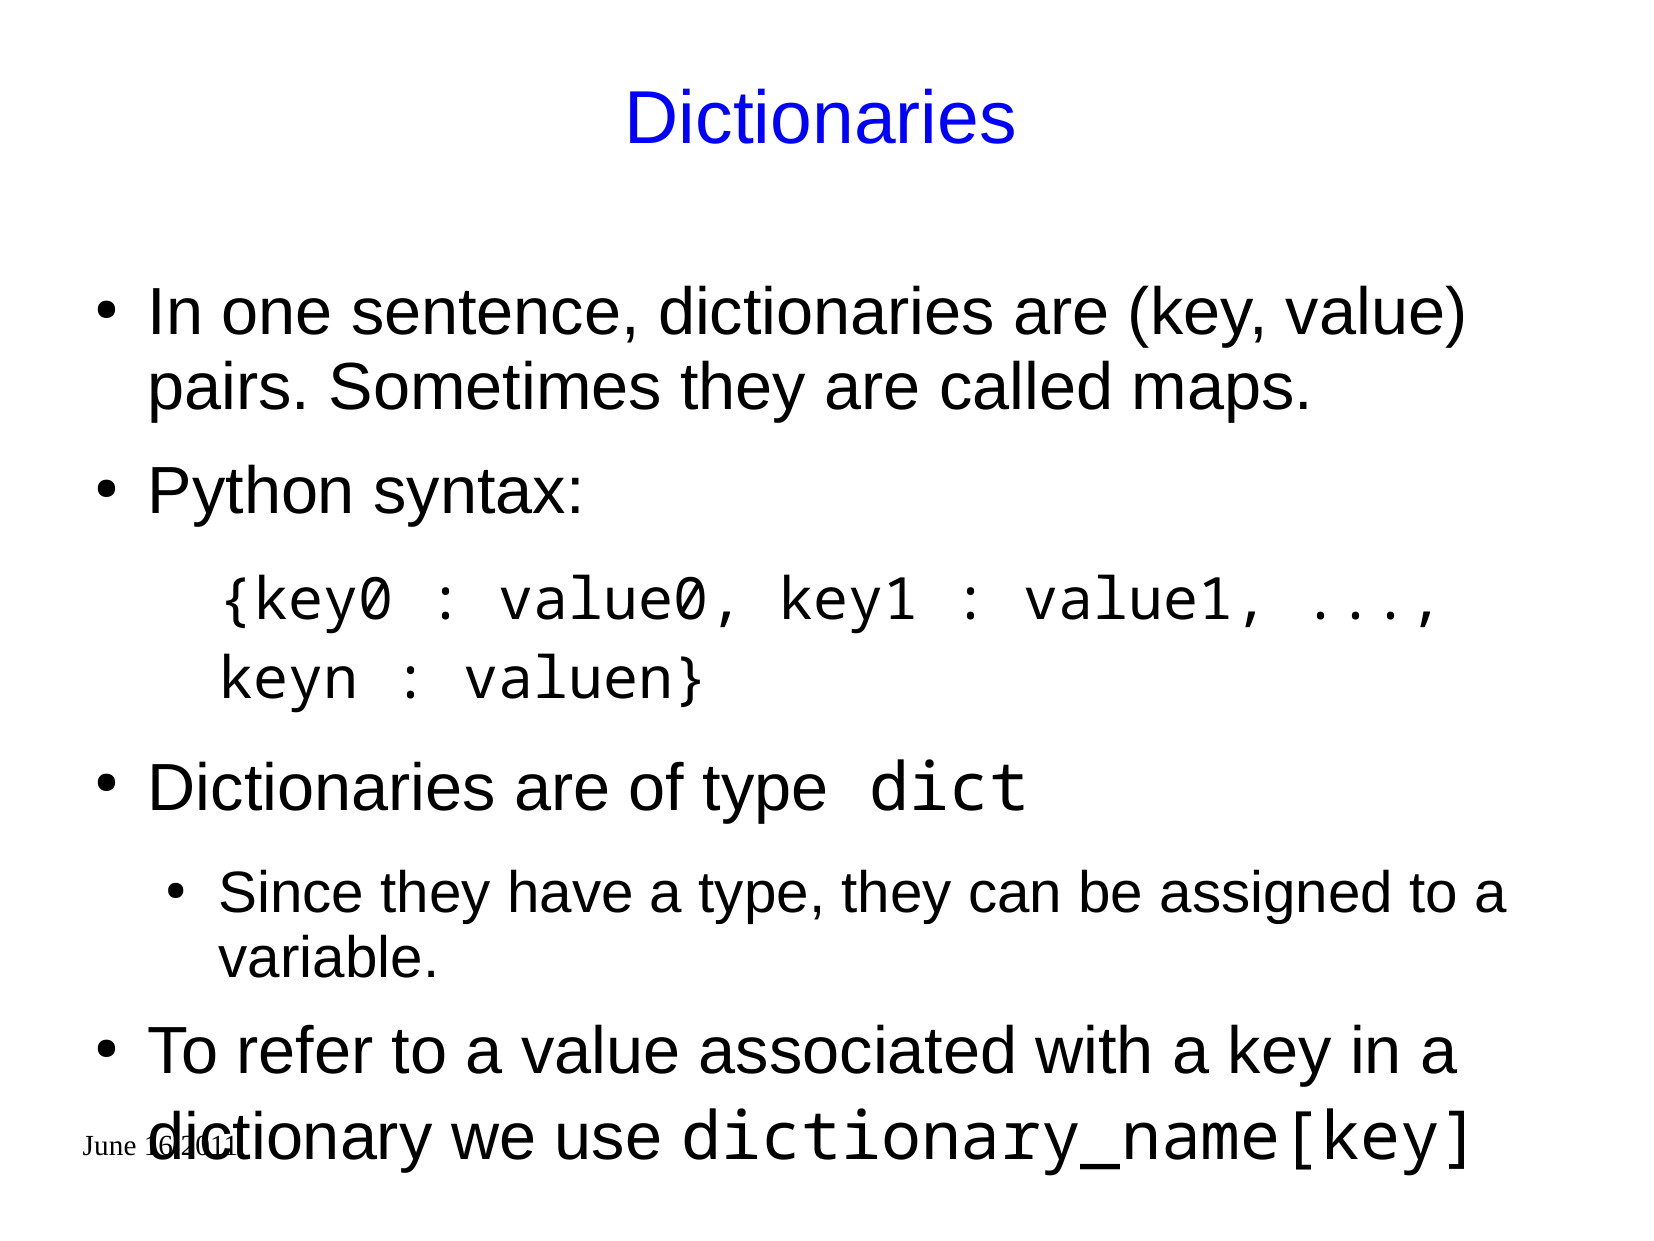

# Dictionaries
In one sentence, dictionaries are (key, value) pairs. Sometimes they are called maps.
Python syntax:
{key0 : value0, key1 : value1, ..., keyn : valuen}
Dictionaries are of type dict
Since they have a type, they can be assigned to a variable.
To refer to a value associated with a key in a dictionary we use dictionary_name[key]
June 16 2011